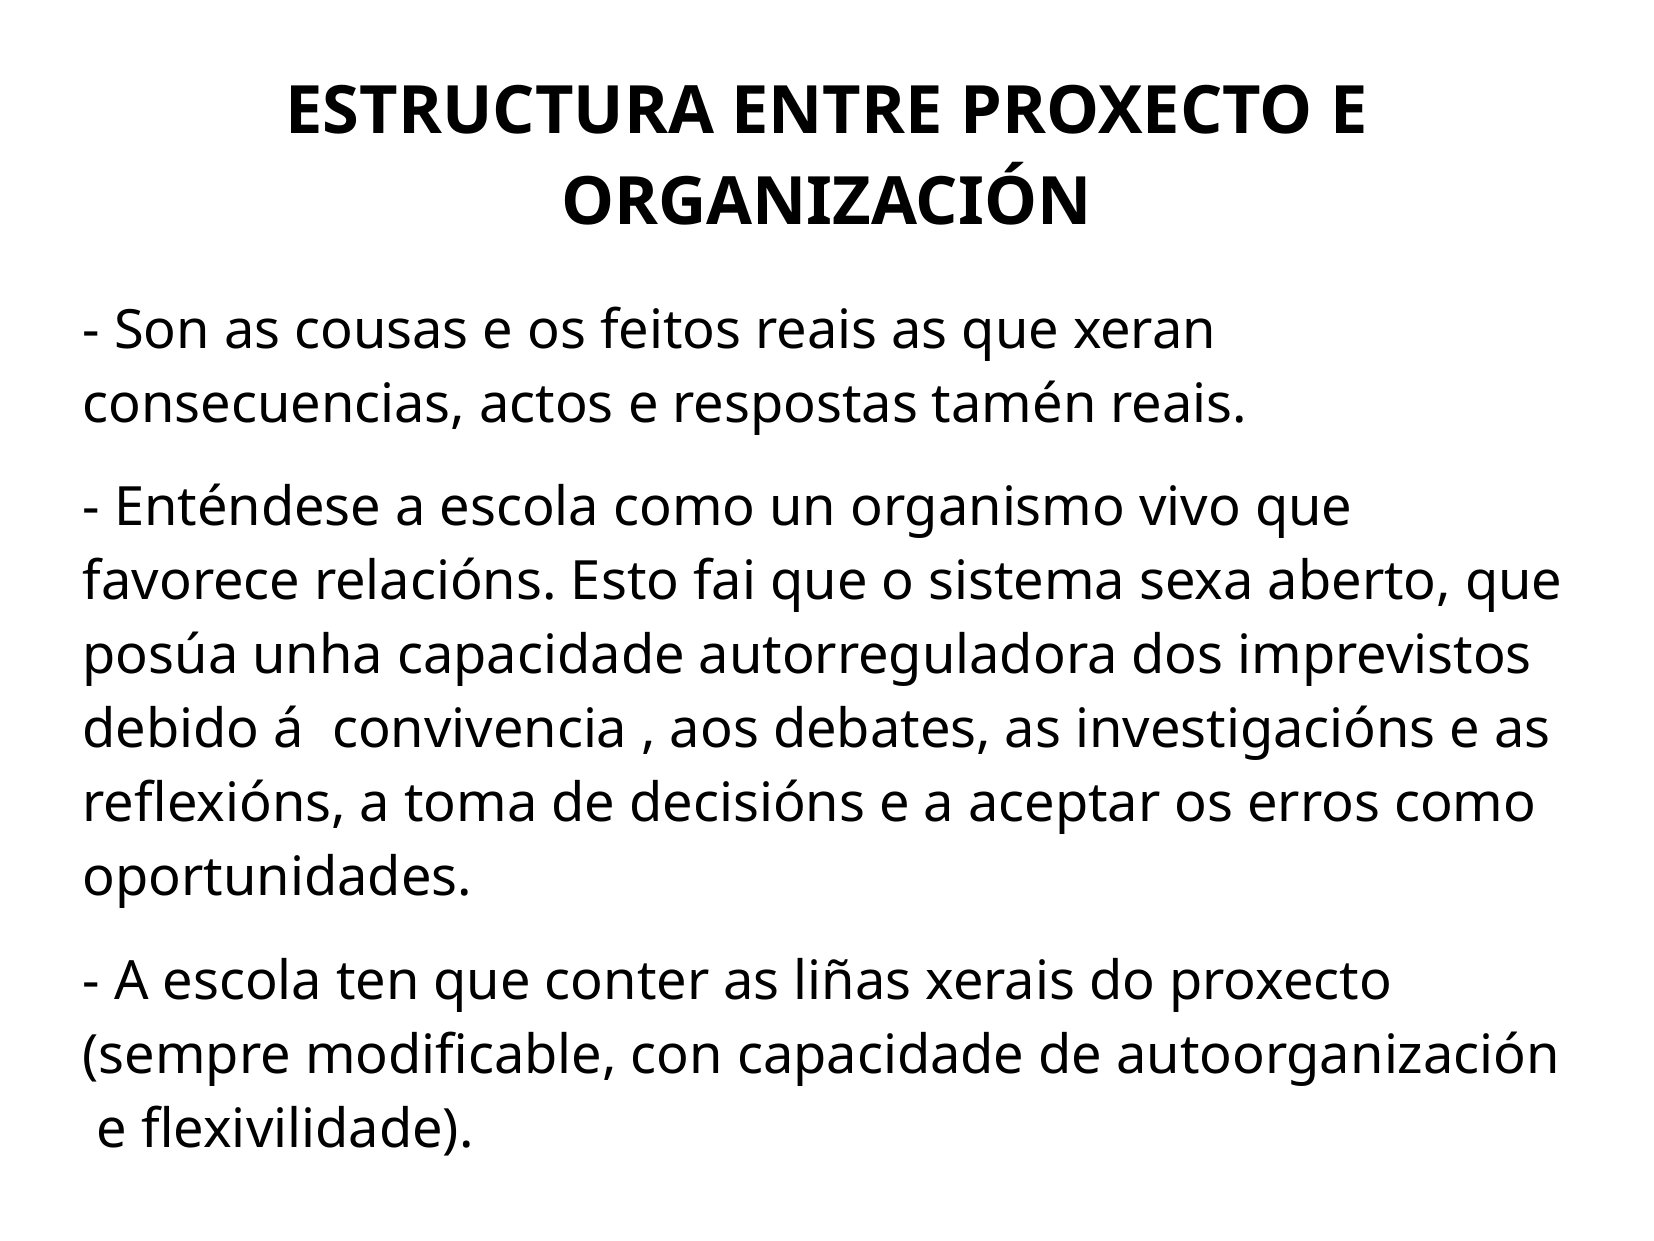

# ESTRUCTURA ENTRE PROXECTO E ORGANIZACIÓN
- Son as cousas e os feitos reais as que xeran consecuencias, actos e respostas tamén reais.
- Enténdese a escola como un organismo vivo que favorece relacións. Esto fai que o sistema sexa aberto, que posúa unha capacidade autorreguladora dos imprevistos debido á convivencia , aos debates, as investigacións e as reflexións, a toma de decisións e a aceptar os erros como oportunidades.
- A escola ten que conter as liñas xerais do proxecto (sempre modificable, con capacidade de autoorganización e flexivilidade).